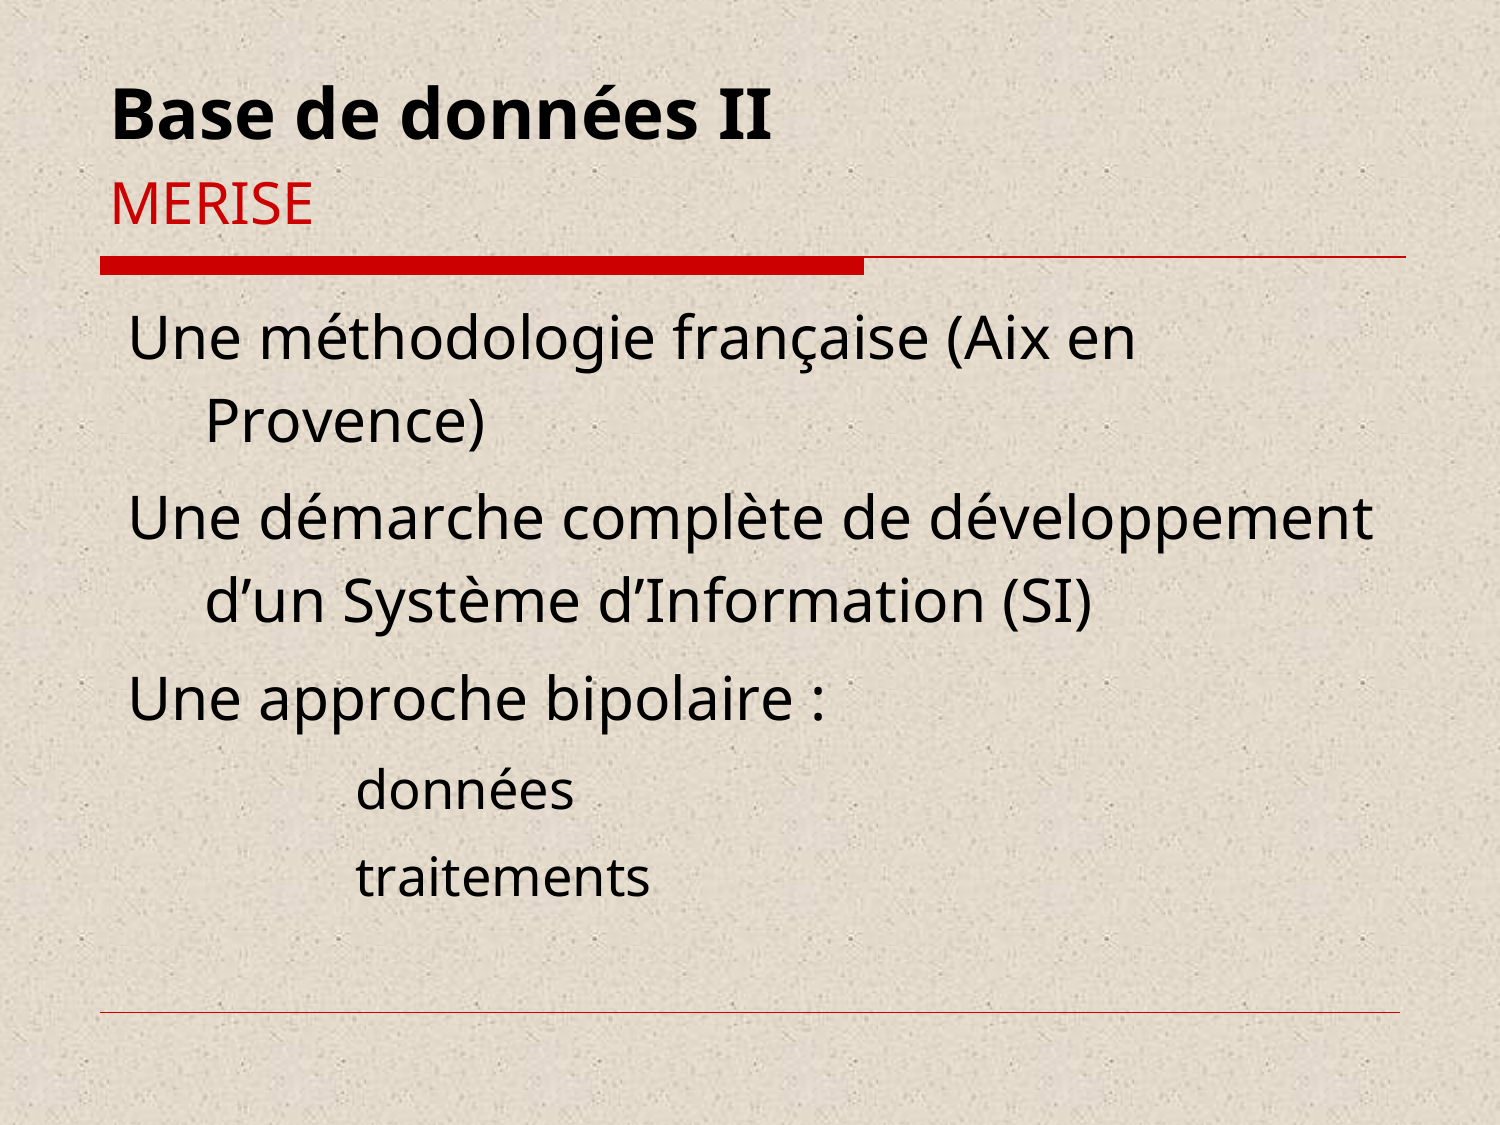

Base de données II
MERISE
# Une méthodologie française (Aix en Provence)
Une démarche complète de développement d’un Système d’Information (SI)
Une approche bipolaire :
 données
 traitements